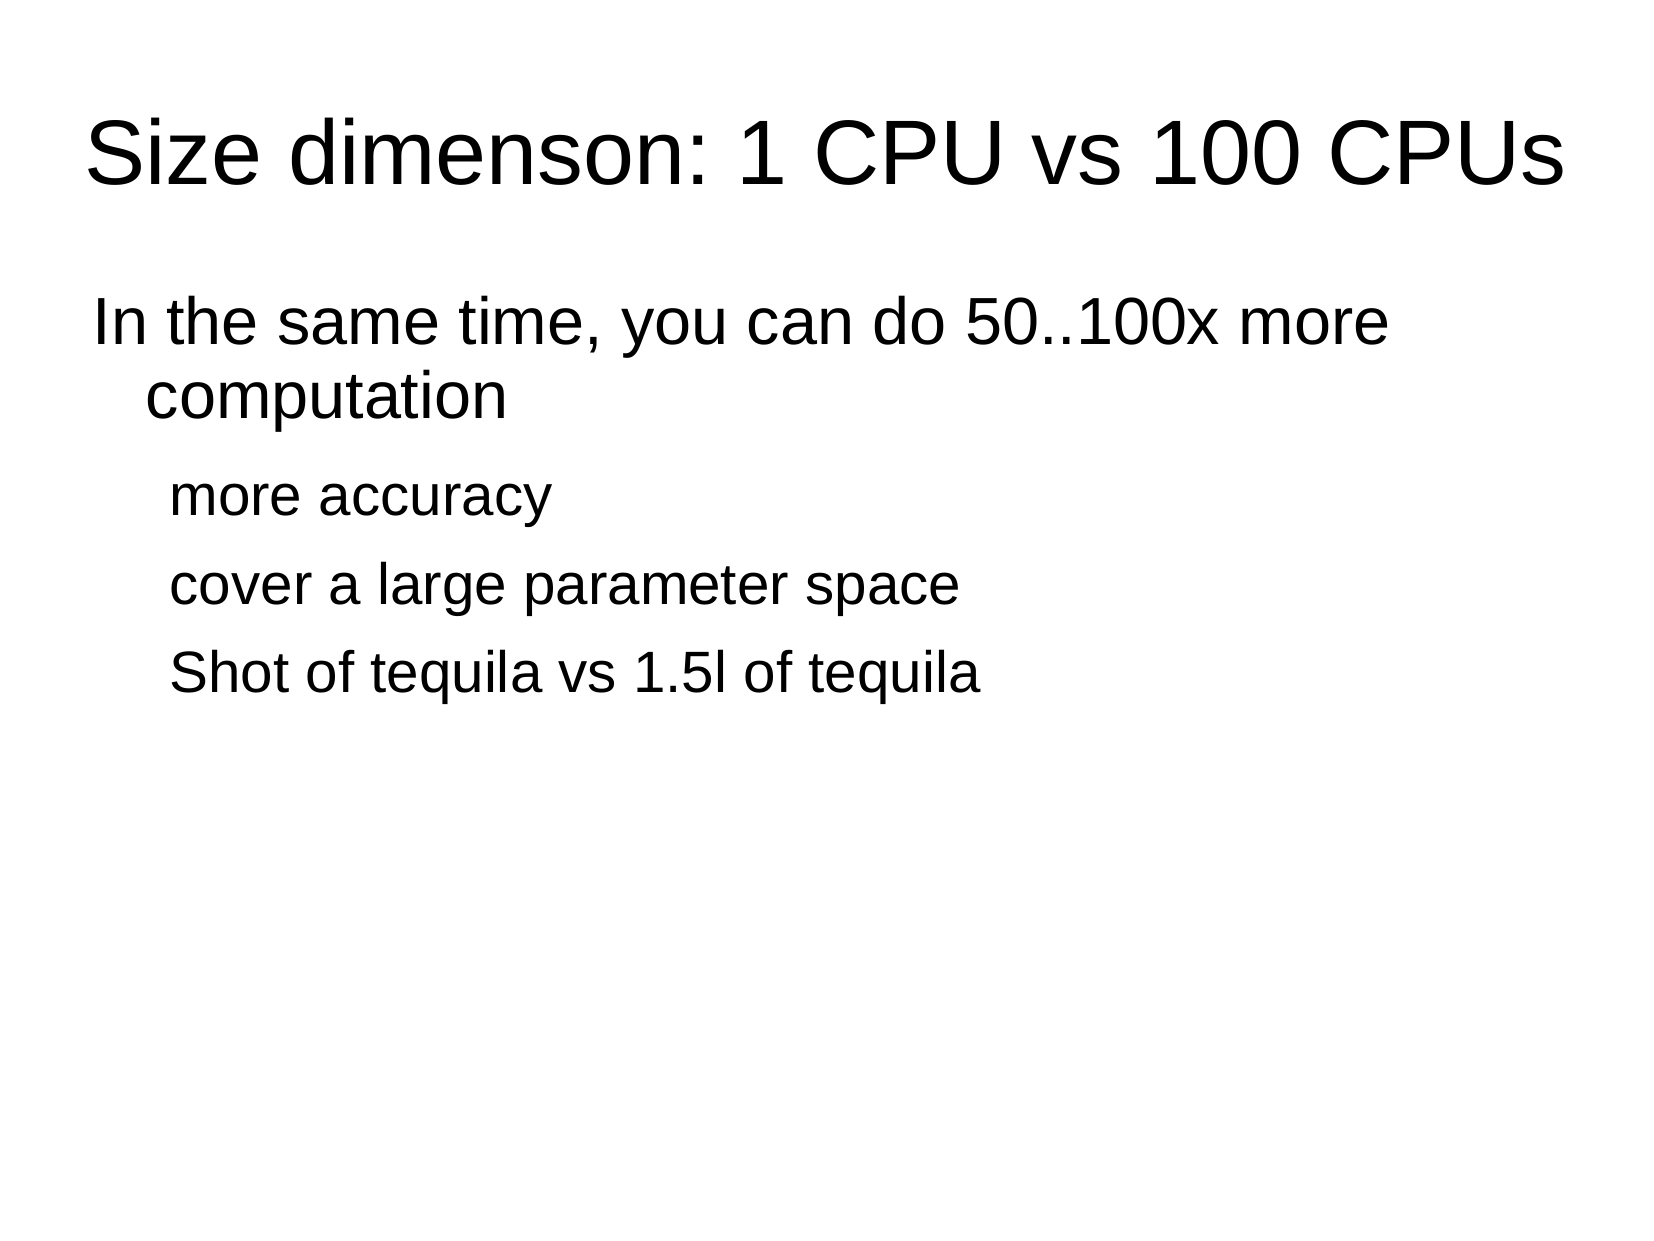

# Size dimenson: 1 CPU vs 100 CPUs
In the same time, you can do 50..100x more computation
more accuracy
cover a large parameter space
Shot of tequila vs 1.5l of tequila